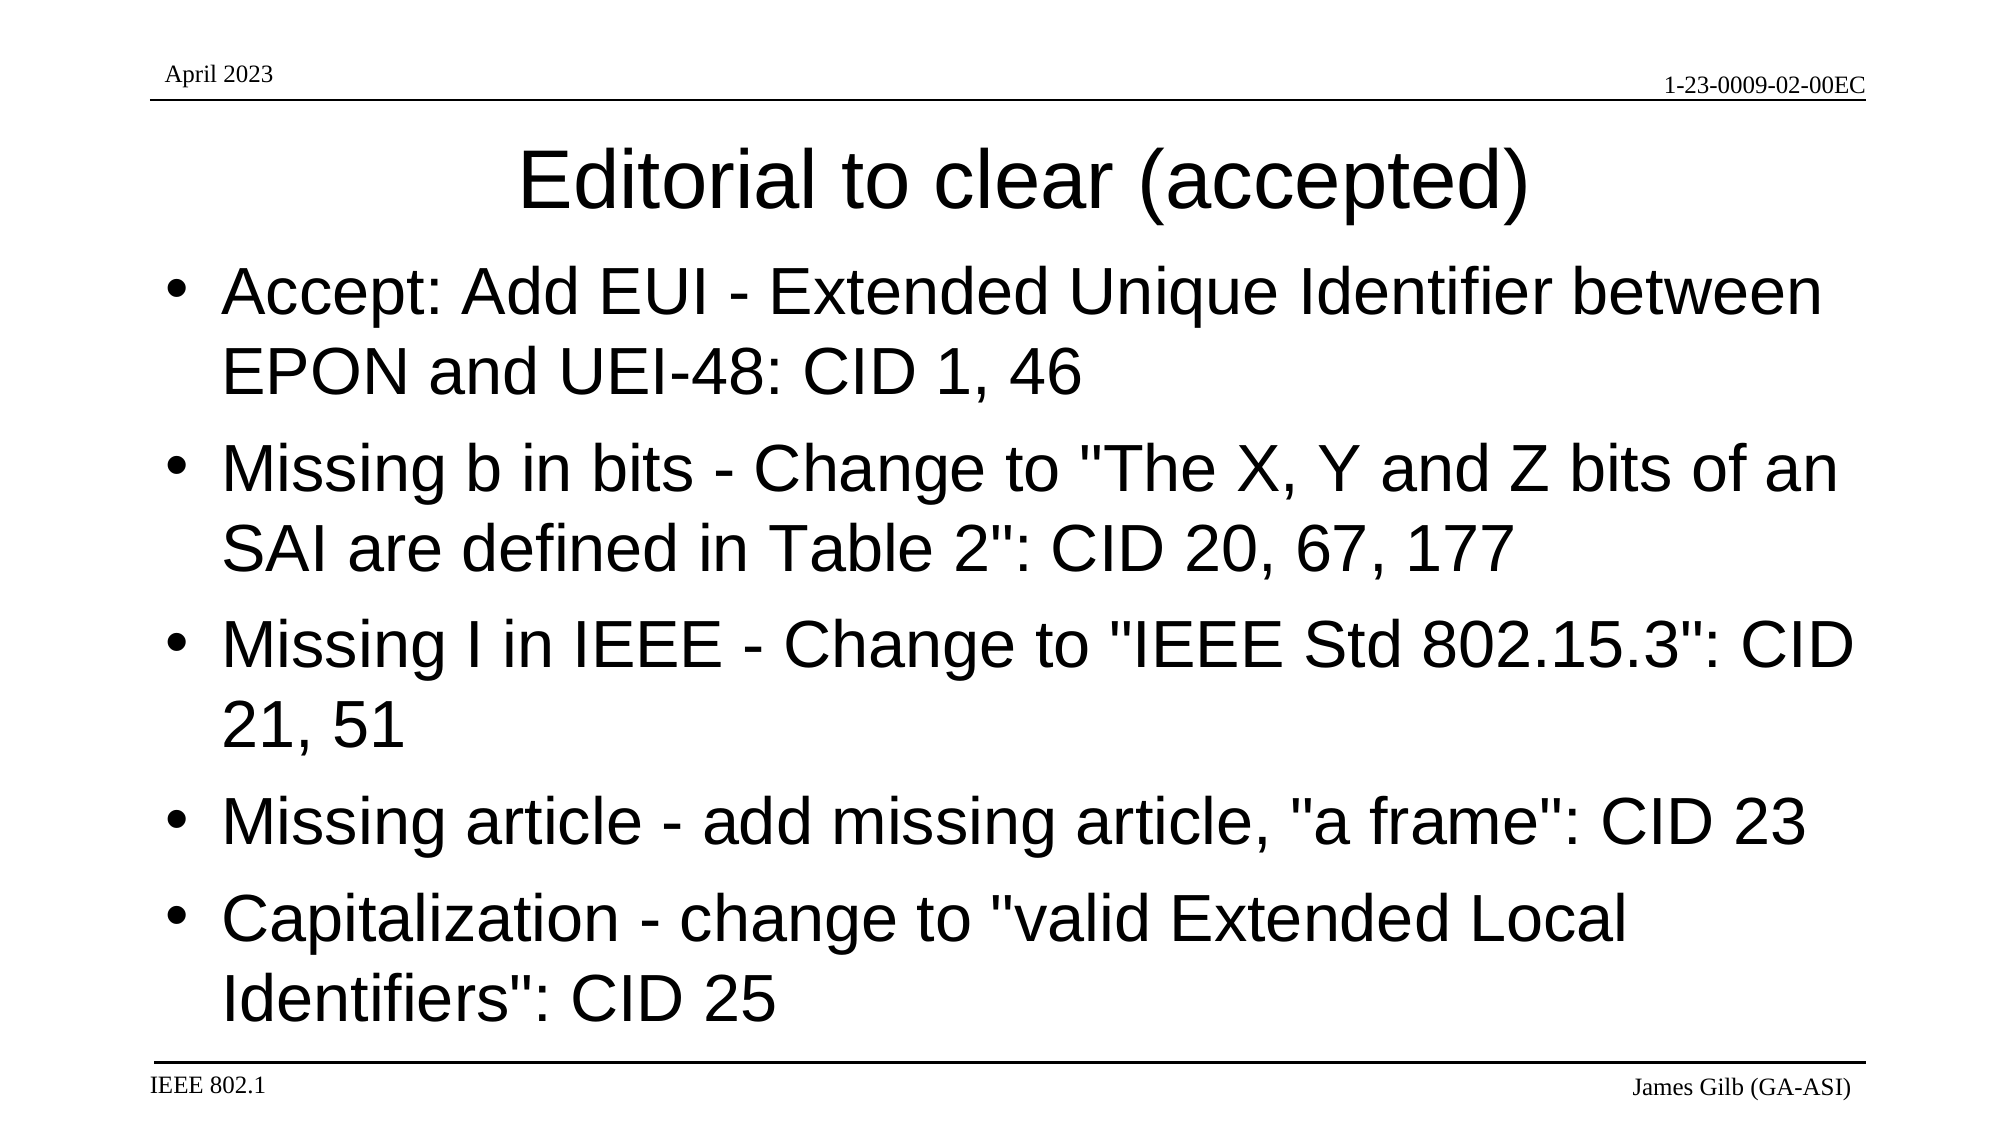

# Editorial to clear (accepted)
Accept: Add EUI - Extended Unique Identifier between EPON and UEI-48: CID 1, 46
Missing b in bits - Change to "The X, Y and Z bits of an SAI are defined in Table 2": CID 20, 67, 177
Missing I in IEEE - Change to "IEEE Std 802.15.3": CID 21, 51
Missing article - add missing article, "a frame": CID 23
Capitalization - change to "valid Extended Local Identifiers": CID 25